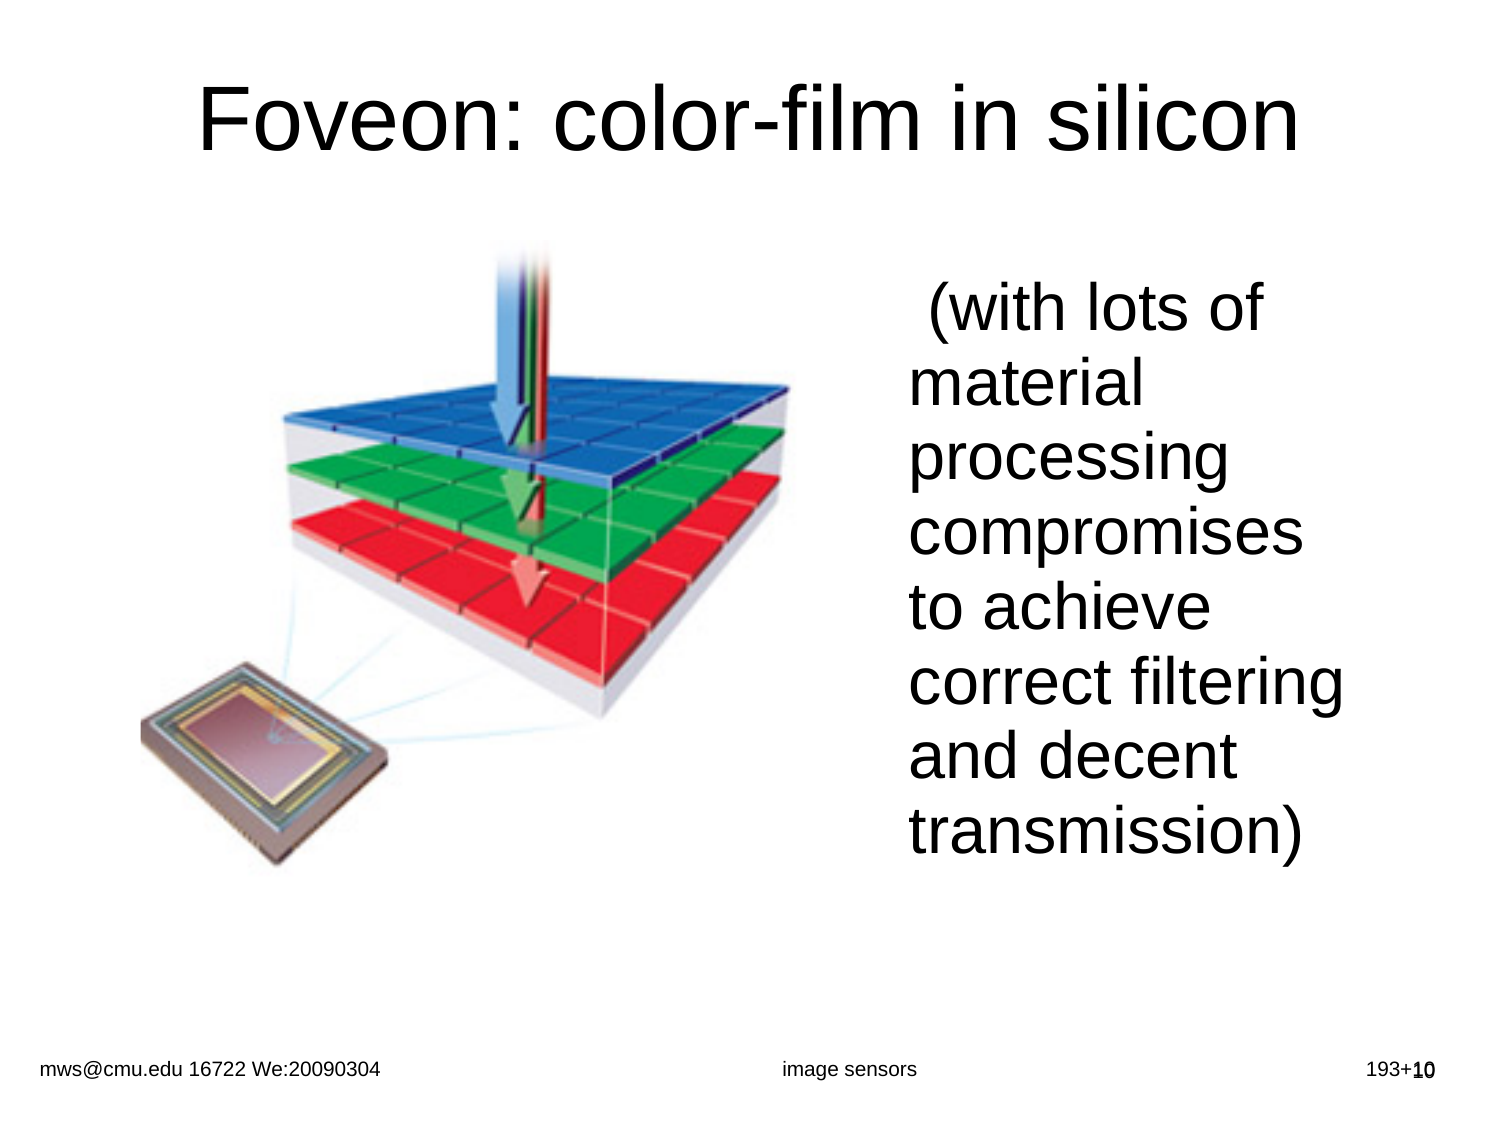

# Foveon: color-film in silicon
 (with lots of material processing compromises to achieve correct filtering and decent transmission)
mws@cmu.edu 16722 We:20090304
image sensors
10